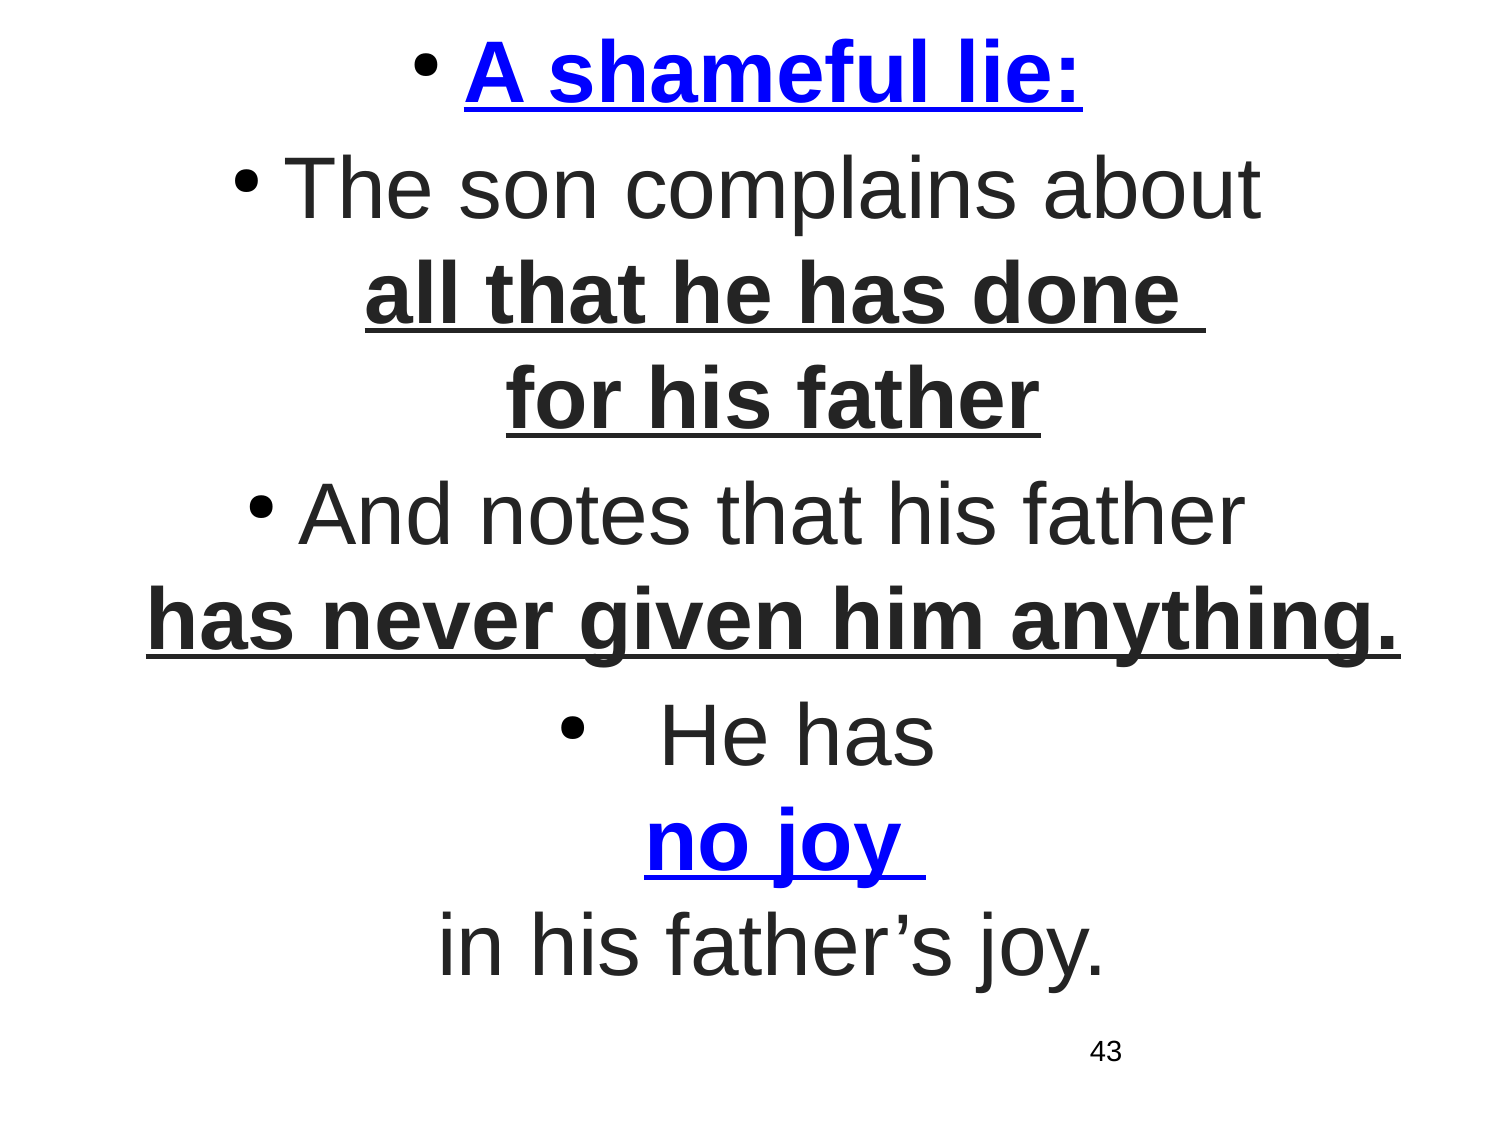

# A shameful lie:
The son complains about
all that he has done
for his father
And notes that his father
has never given him anything.
 He has
no joy
in his father’s joy.
43